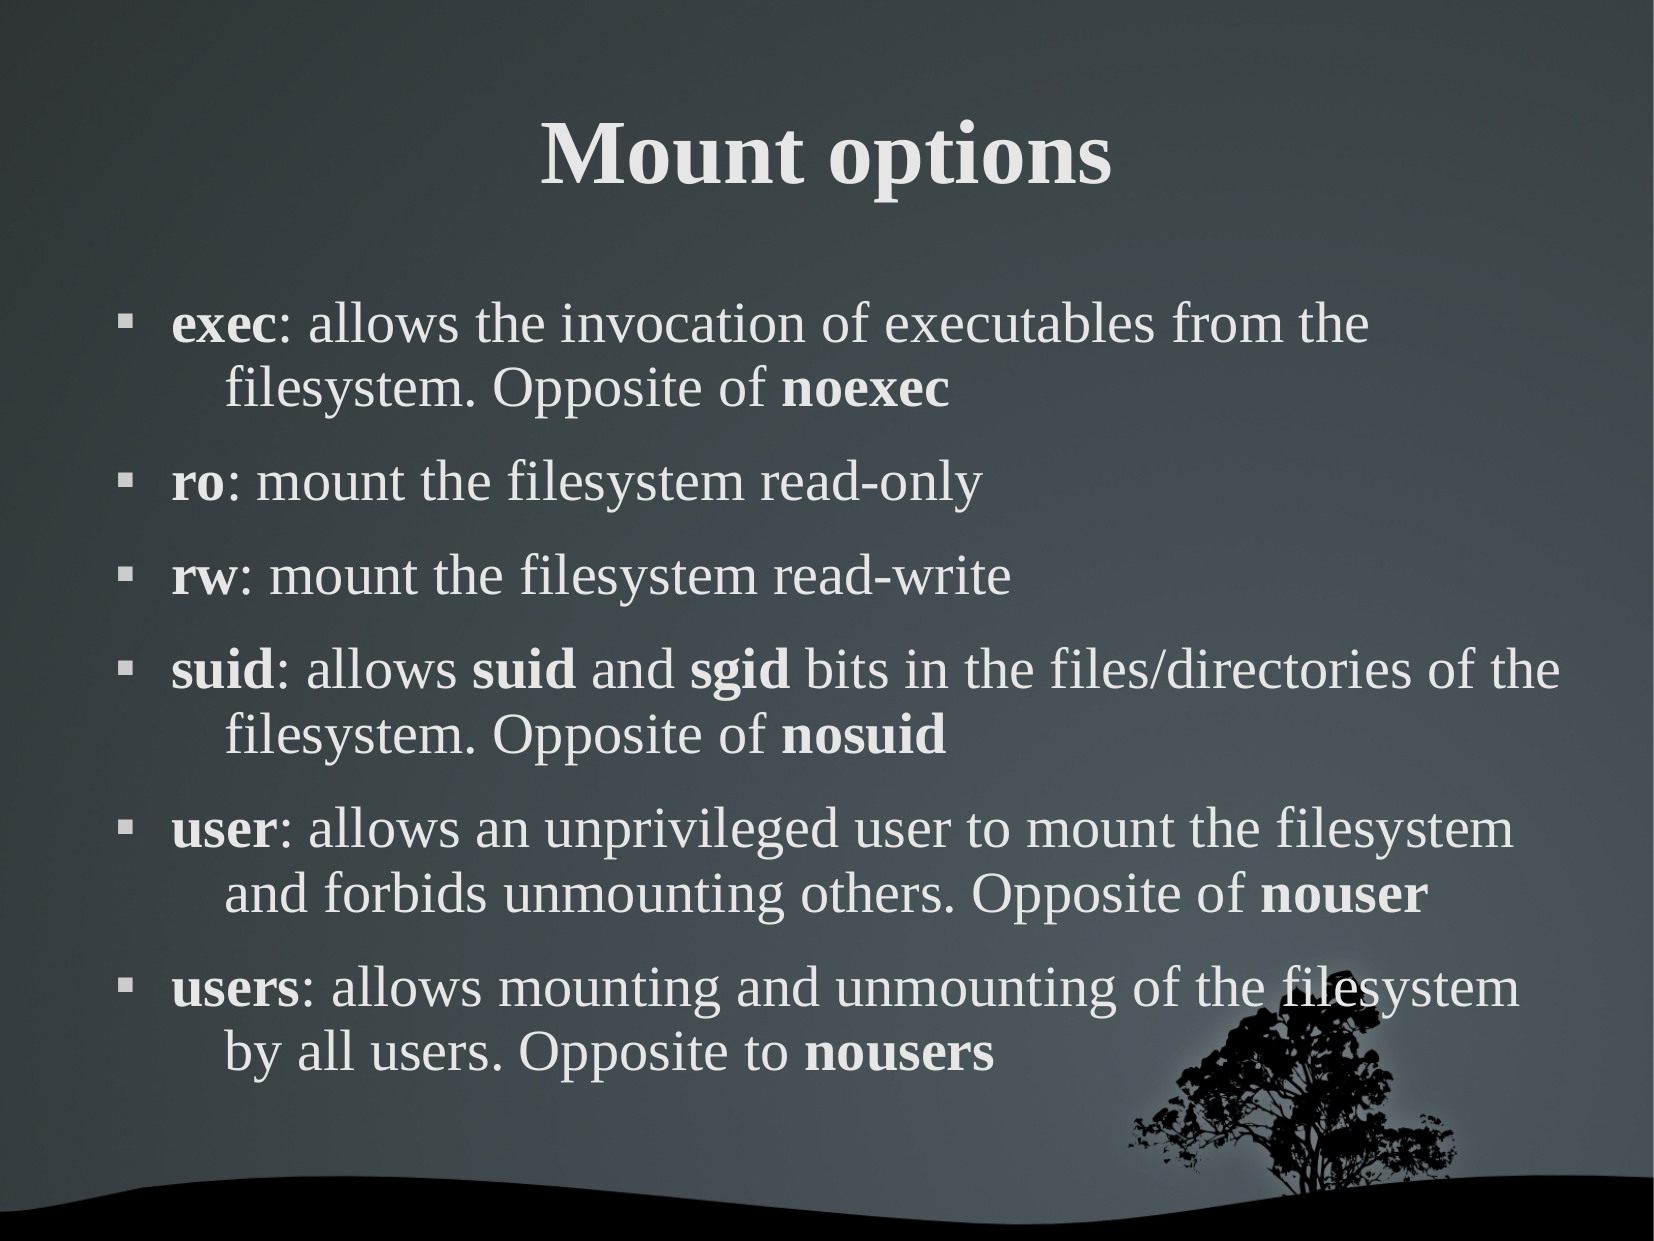

Mount options
# exec: allows the invocation of executables from the filesystem. Opposite of noexec
ro: mount the filesystem read-only
rw: mount the filesystem read-write
suid: allows suid and sgid bits in the files/directories of the filesystem. Opposite of nosuid
user: allows an unprivileged user to mount the filesystem and forbids unmounting others. Opposite of nouser
users: allows mounting and unmounting of the filesystem by all users. Opposite to nousers